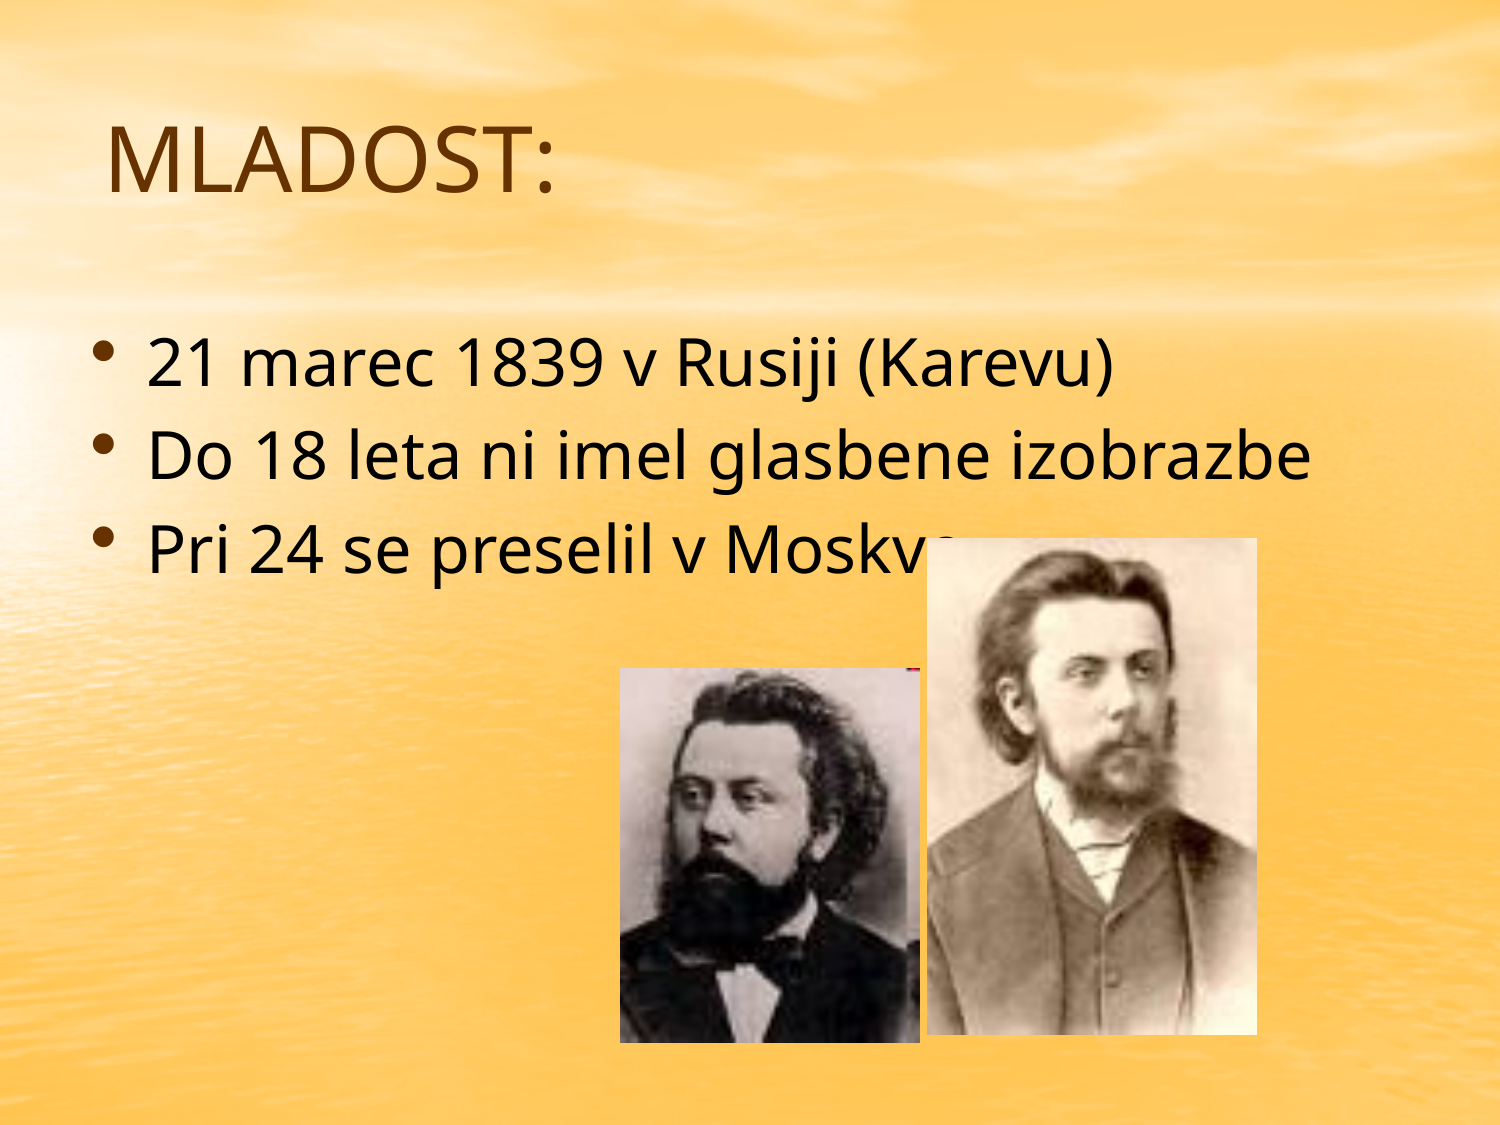

# MLADOST:
21 marec 1839 v Rusiji (Karevu)
Do 18 leta ni imel glasbene izobrazbe
Pri 24 se preselil v Moskvo